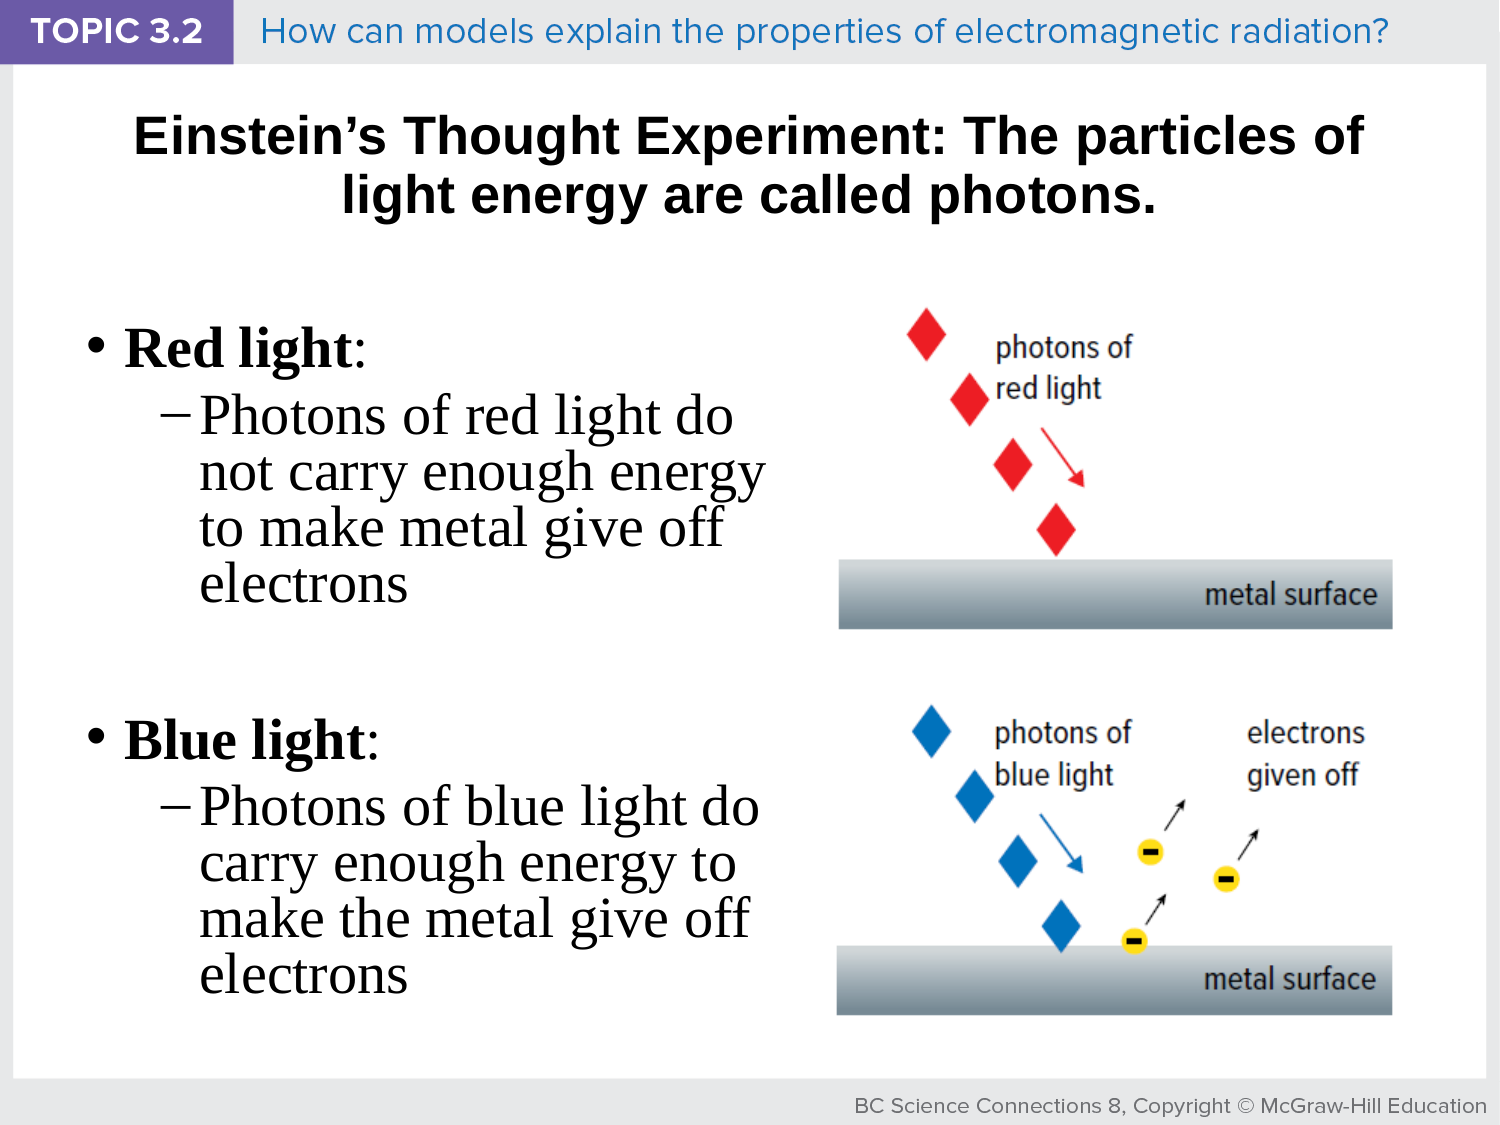

# Einstein’s Thought Experiment: The particles of light energy are called photons.
Red light:
Photons of red light do not carry enough energy to make metal give off electrons
Blue light:
Photons of blue light do carry enough energy to make the metal give off electrons